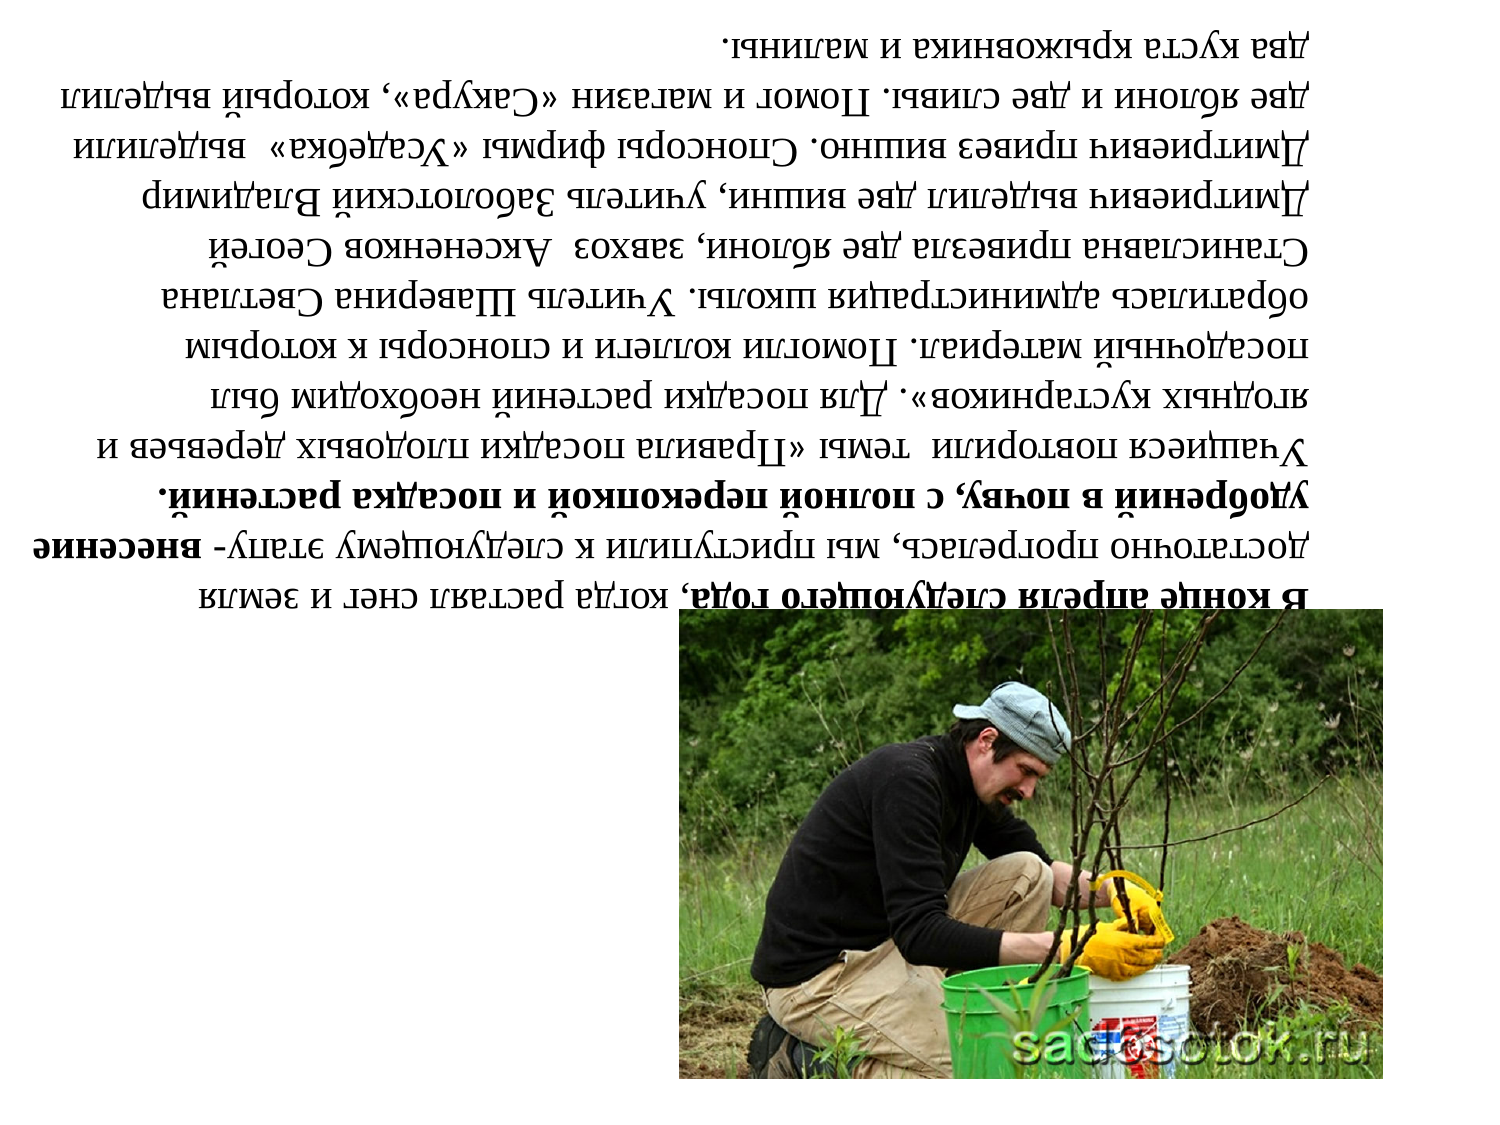

В конце апреля следующего года, когда растаял снег и земля достаточно прогрелась, мы приступили к следующему этапу- внесение удобрений в почву, с полной перекопкой и посадка растений. Учащиеся повторили темы «Правила посадки плодовых деревьев и ягодных кустарников». Для посадки растений необходим был посадочный материал. Помогли коллеги и спонсоры к которым обратилась администрация школы. Учитель Шаверина Светлана Станиславна привезла две яблони, завхоз Аксененков Сеогей Дмитриевич выделил две вишни, учитель Заболотский Владимир Дмитриевич привез вишню. Спонсоры фирмы «Усадебка» выделили две яблони и две сливы. Помог и магазин «Сакура», который выделил два куста крыжовника и малины.